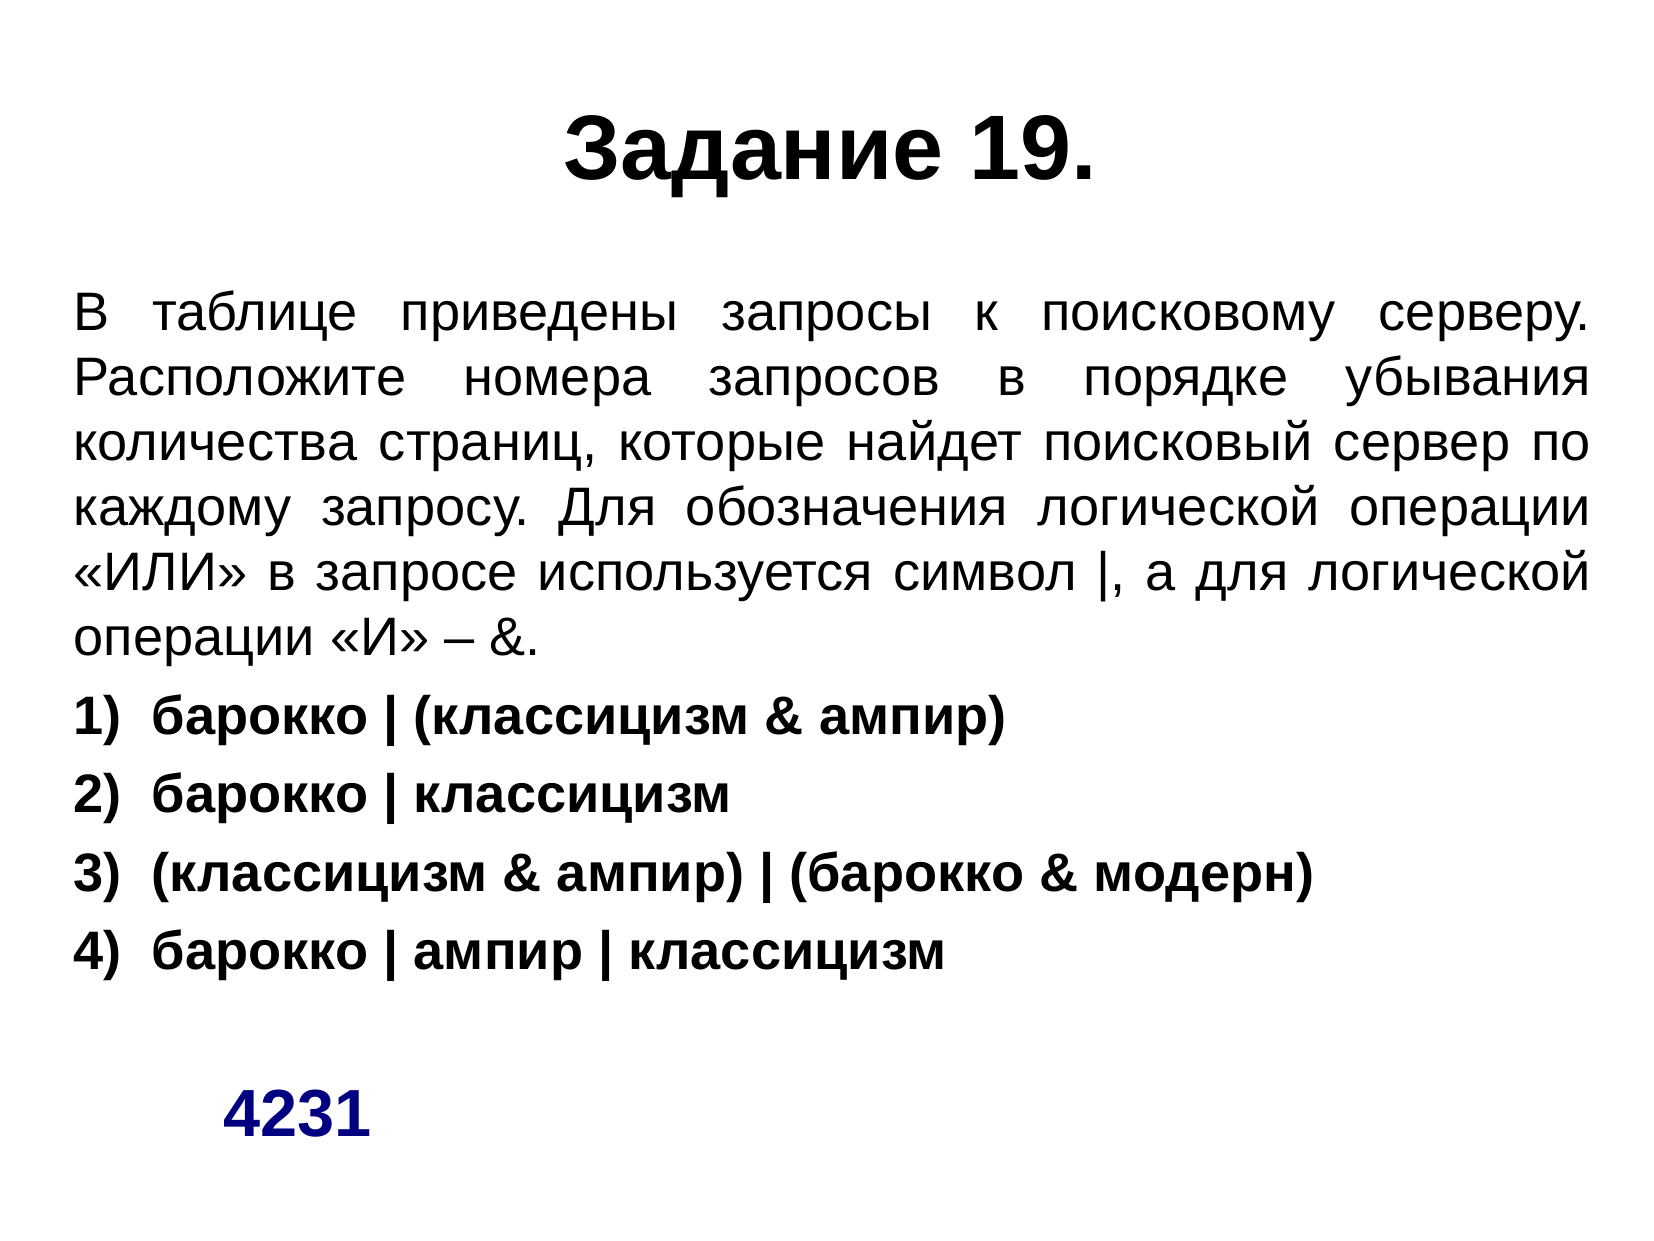

# Задание 19.
В таблице приведены запросы к поисковому серверу. Расположите номера запросов в порядке убывания количества страниц, которые найдет поисковый сервер по каждому запросу. Для обозначения логической операции «ИЛИ» в запросе используется символ |, а для логической операции «И» – &.
1) барокко | (классицизм & ампир)
2) барокко | классицизм
3) (классицизм & ампир) | (барокко & модерн)
4) барокко | ампир | классицизм
	4231